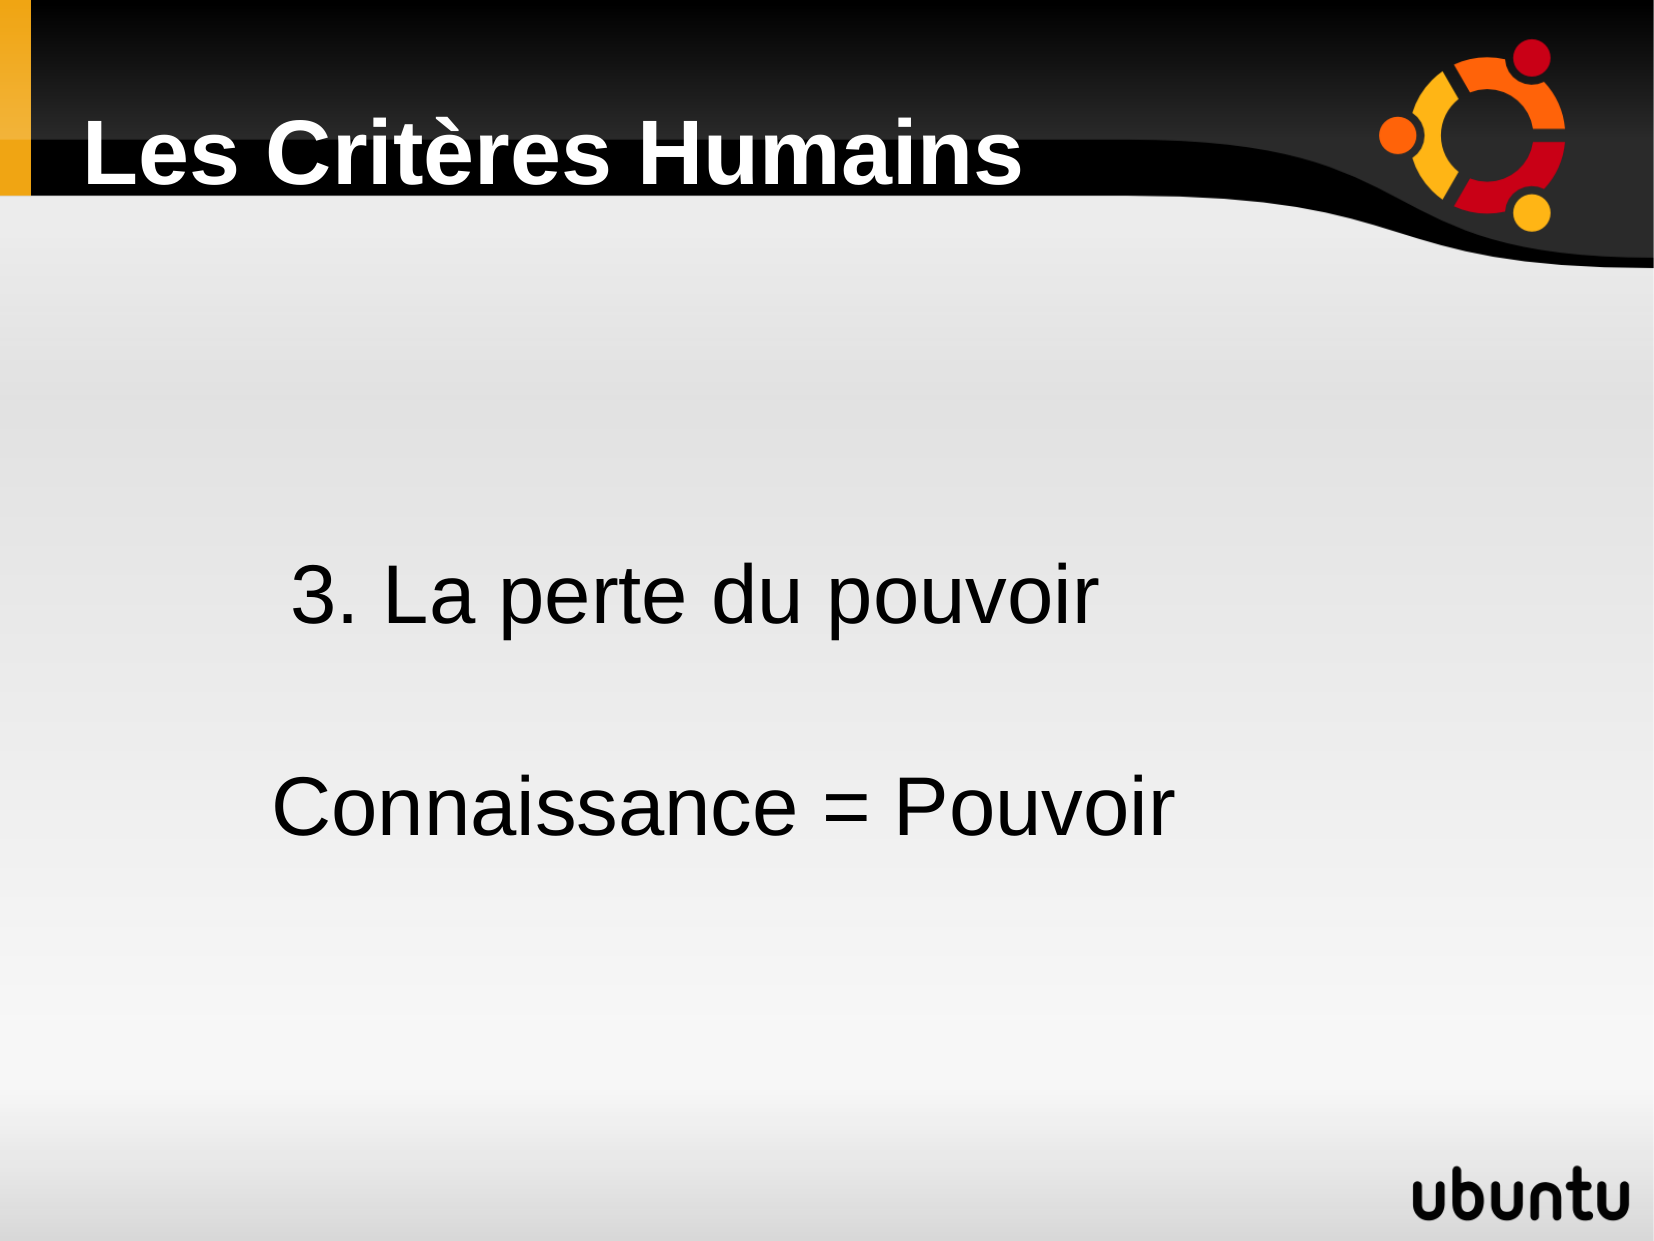

# Les Critères Humains
 3. La perte du pouvoir
Connaissance = Pouvoir